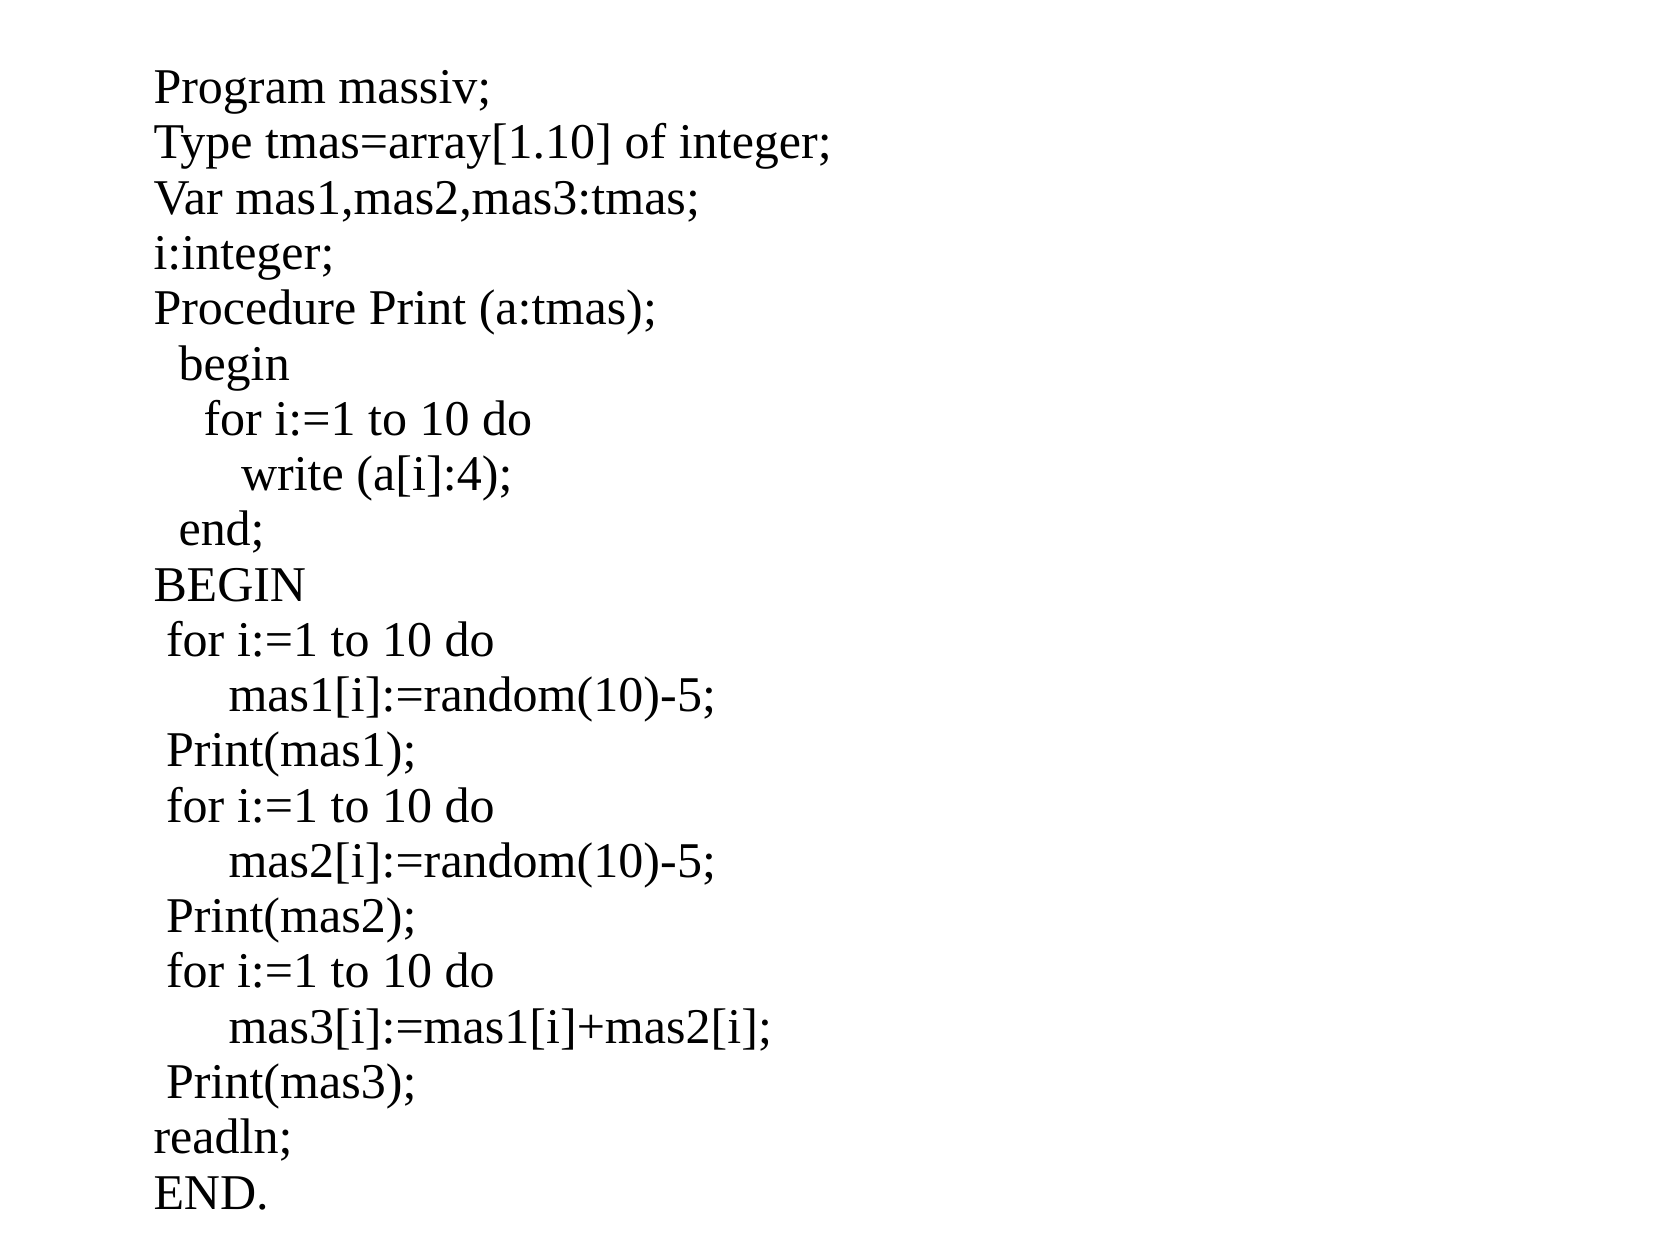

# Program massiv;
Type tmas=array[1.10] of integer;
Var mas1,mas2,mas3:tmas;
i:integer;
Procedure Print (a:tmas);
 begin
 for i:=1 to 10 do
 write (a[i]:4);
 end;
BEGIN
 for i:=1 to 10 do
 mas1[i]:=random(10)-5;
 Print(mas1);
 for i:=1 to 10 do
 mas2[i]:=random(10)-5;
 Print(mas2);
 for i:=1 to 10 do
 mas3[i]:=mas1[i]+mas2[i];
 Print(mas3);
readln;
END.